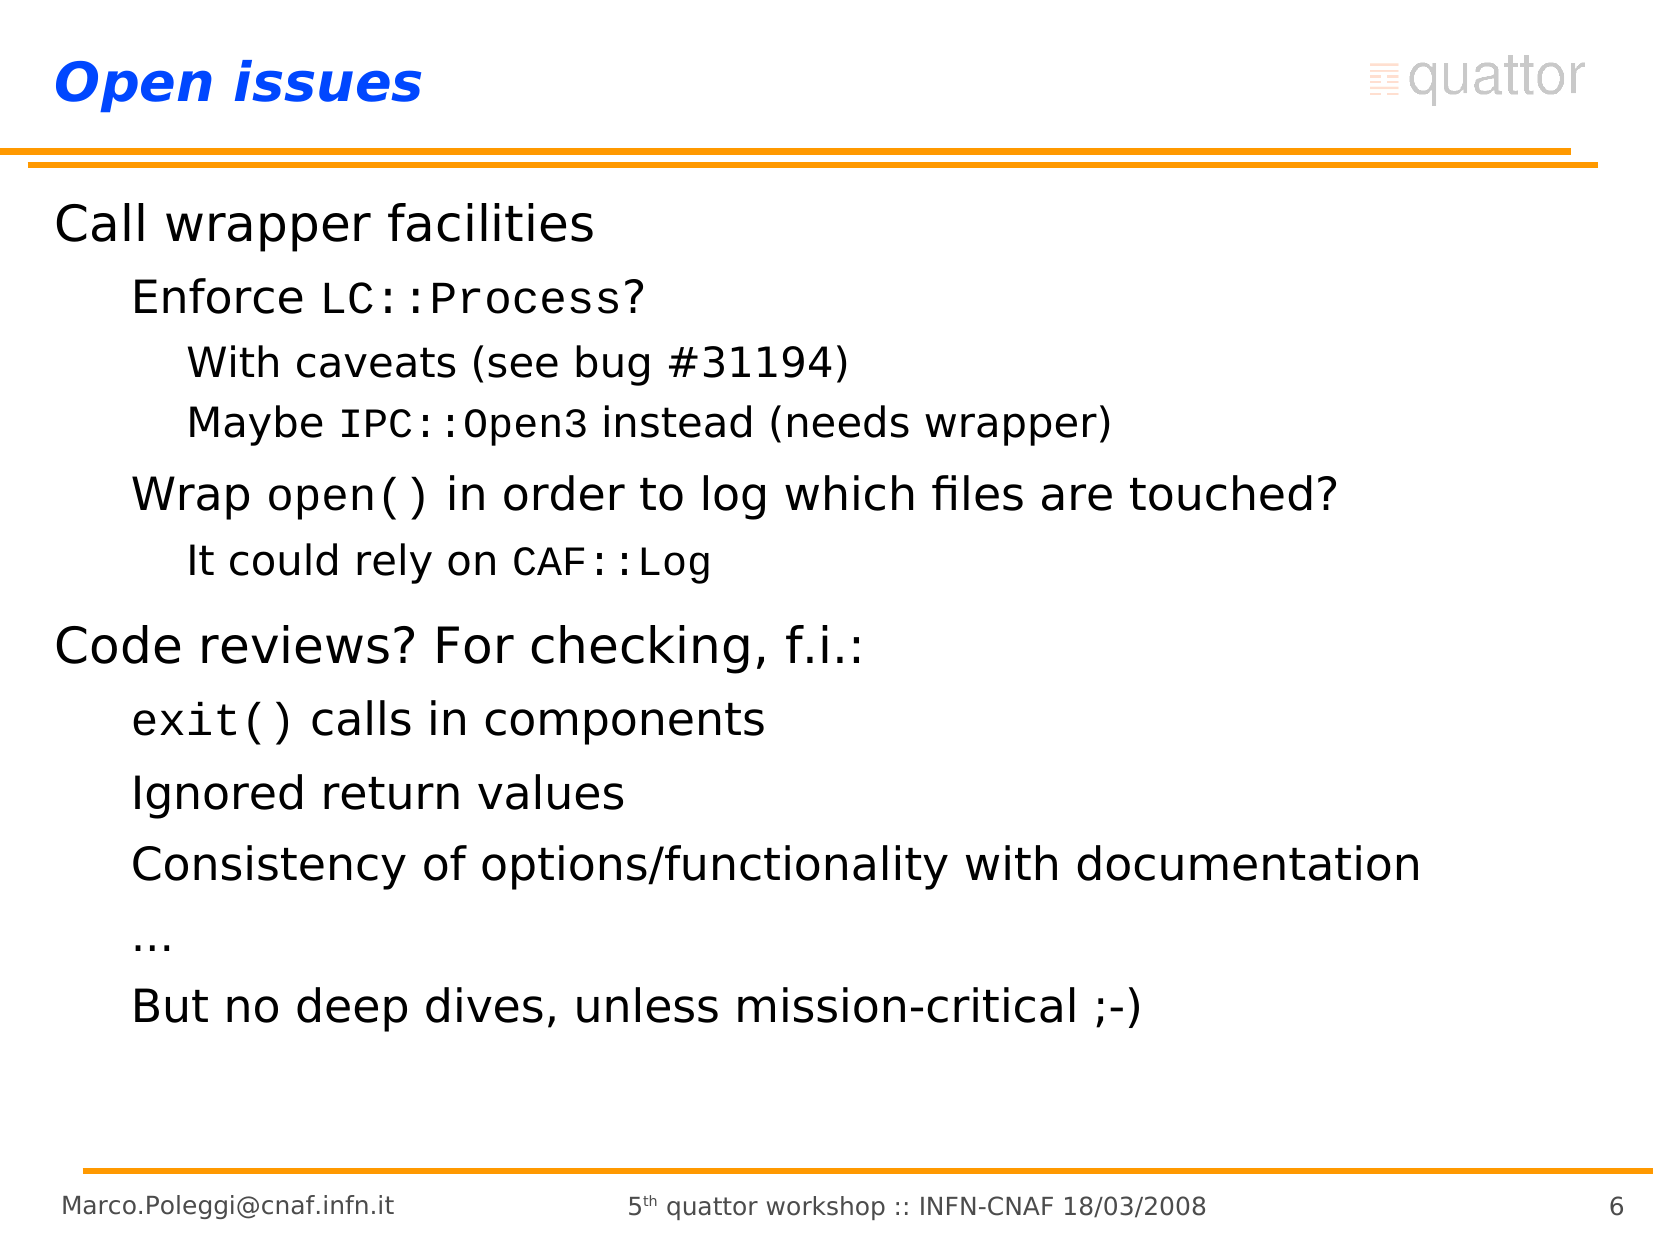

# Open issues
Call wrapper facilities
Enforce LC::Process?
With caveats (see bug #31194)
Maybe IPC::Open3 instead (needs wrapper)
Wrap open() in order to log which files are touched?
It could rely on CAF::Log
Code reviews? For checking, f.i.:
exit() calls in components
Ignored return values
Consistency of options/functionality with documentation
...
But no deep dives, unless mission-critical ;-)
06/16/2006
6
Quattor @ LCG-T2 workshop